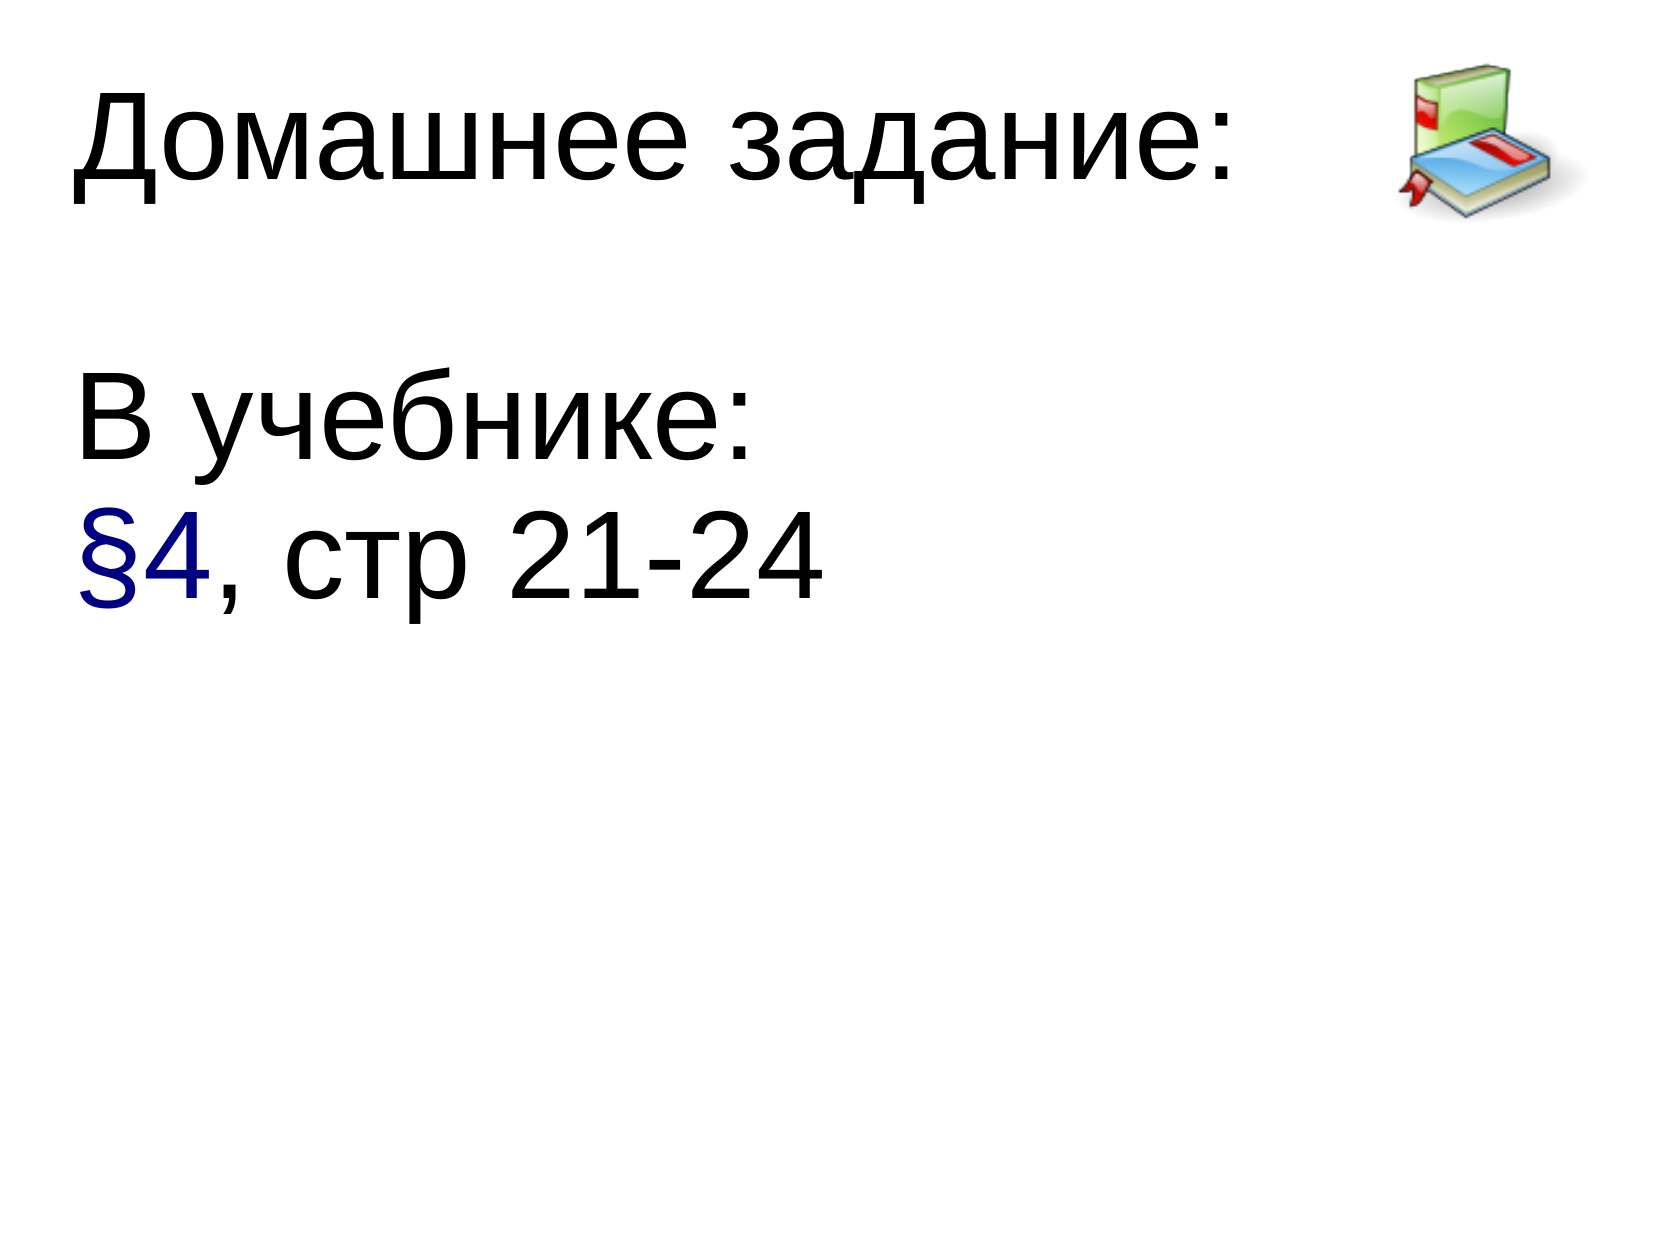

Домашнее задание:
В учебнике:
§4, стр 21-24